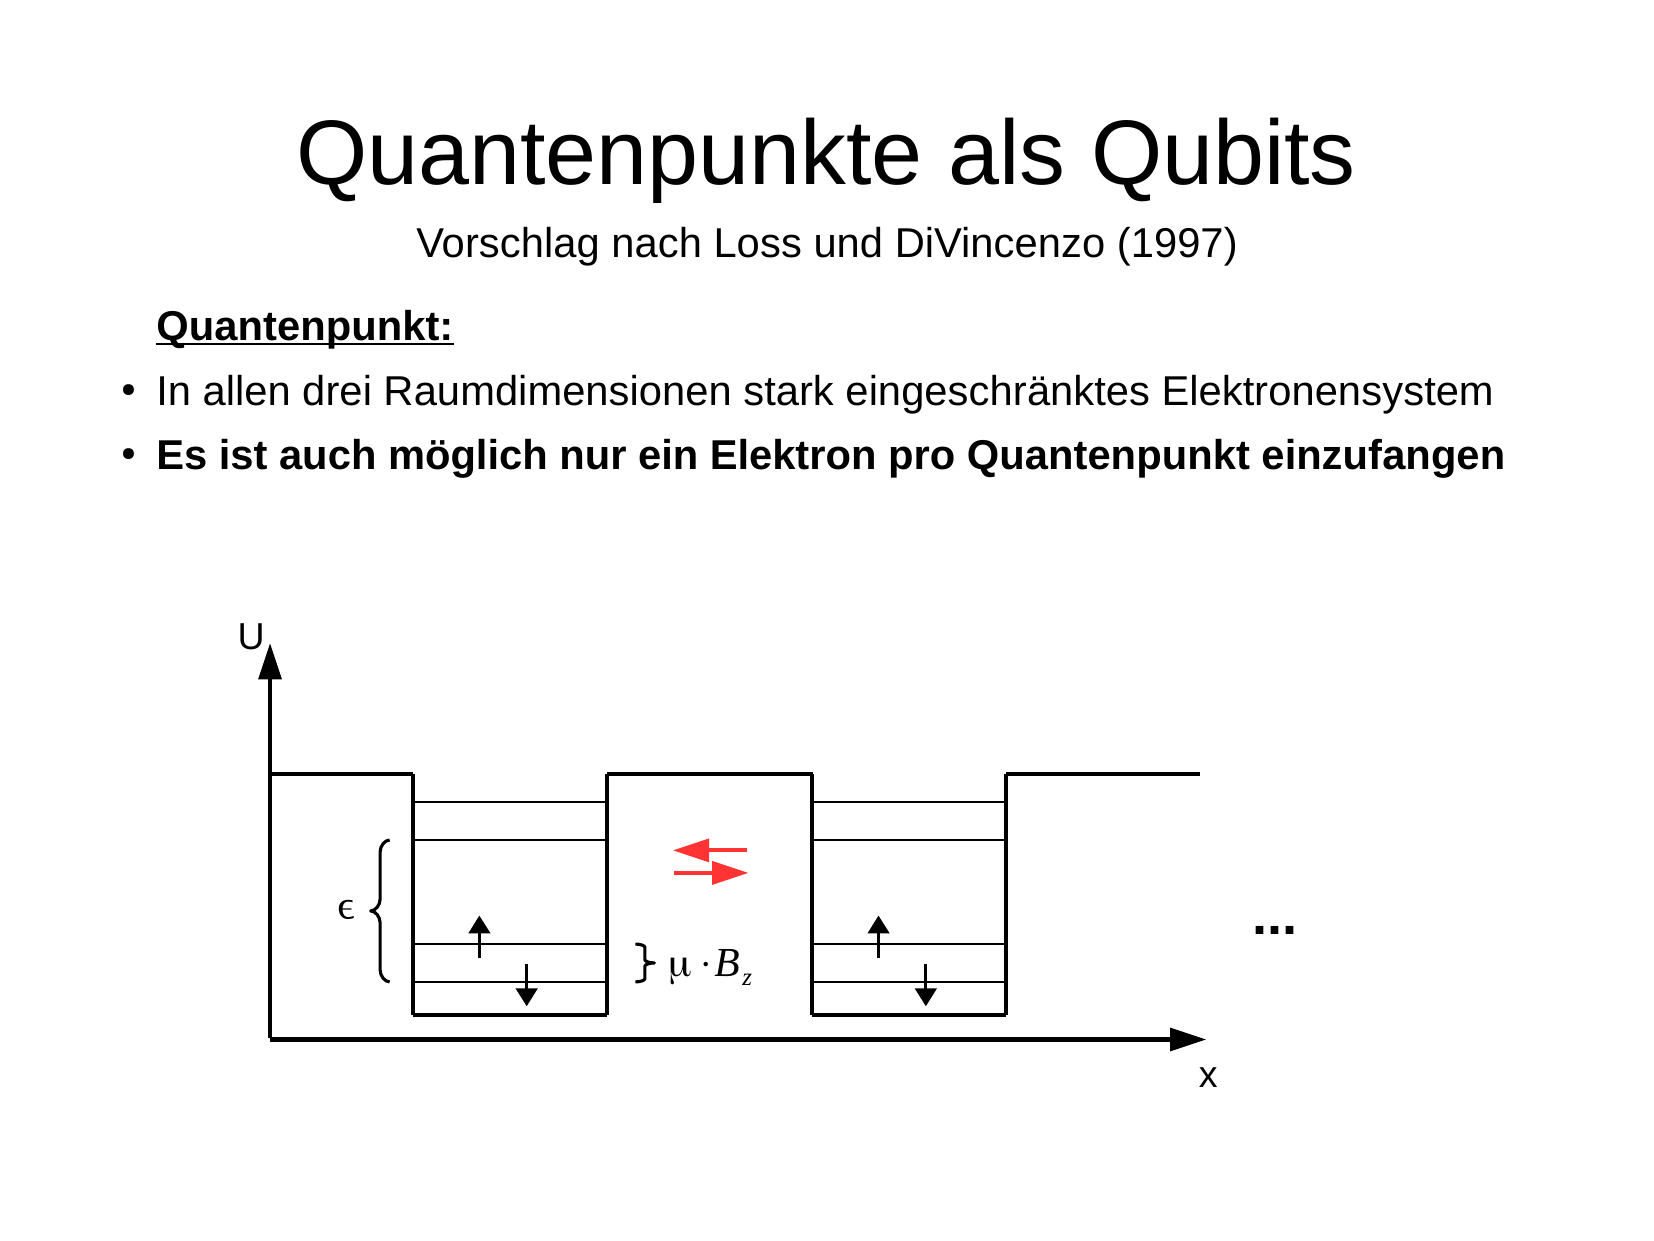

# Quantenpunkte als Qubits
Vorschlag nach Loss und DiVincenzo (1997)
Quantenpunkt:
In allen drei Raumdimensionen stark eingeschränktes Elektronensystem
Es ist auch möglich nur ein Elektron pro Quantenpunkt einzufangen
U
...
x